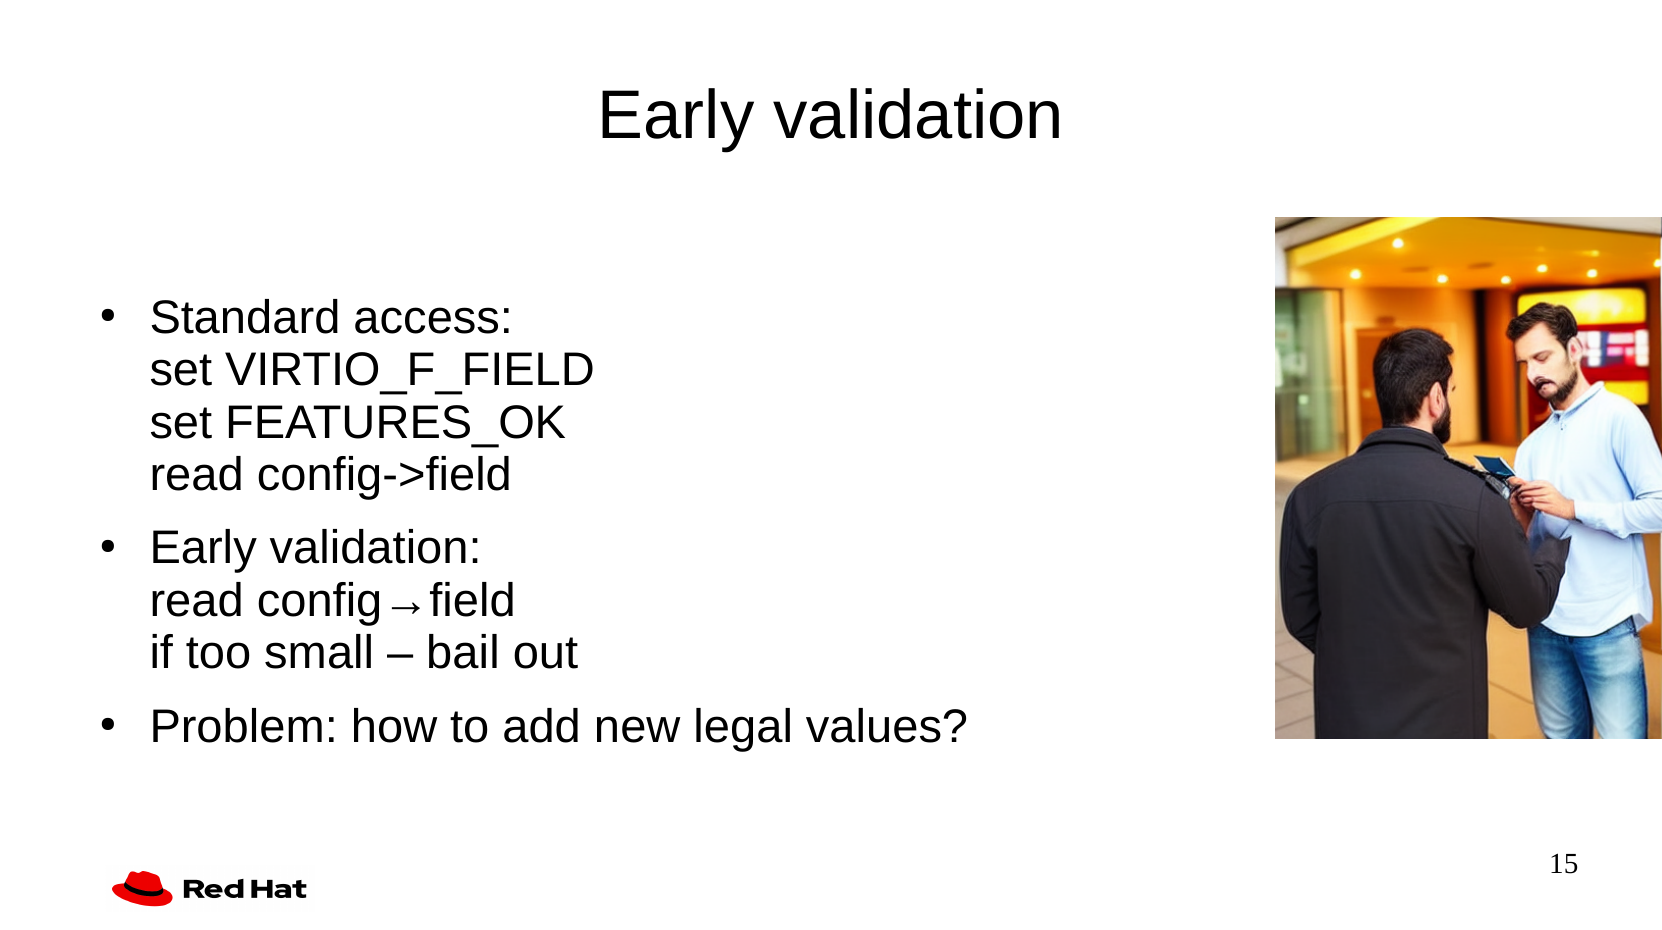

# Early validation
Standard access:
set VIRTIO_F_FIELD
set FEATURES_OK
read config->field
Early validation:
read config→field
if too small – bail out
Problem: how to add new legal values?
15